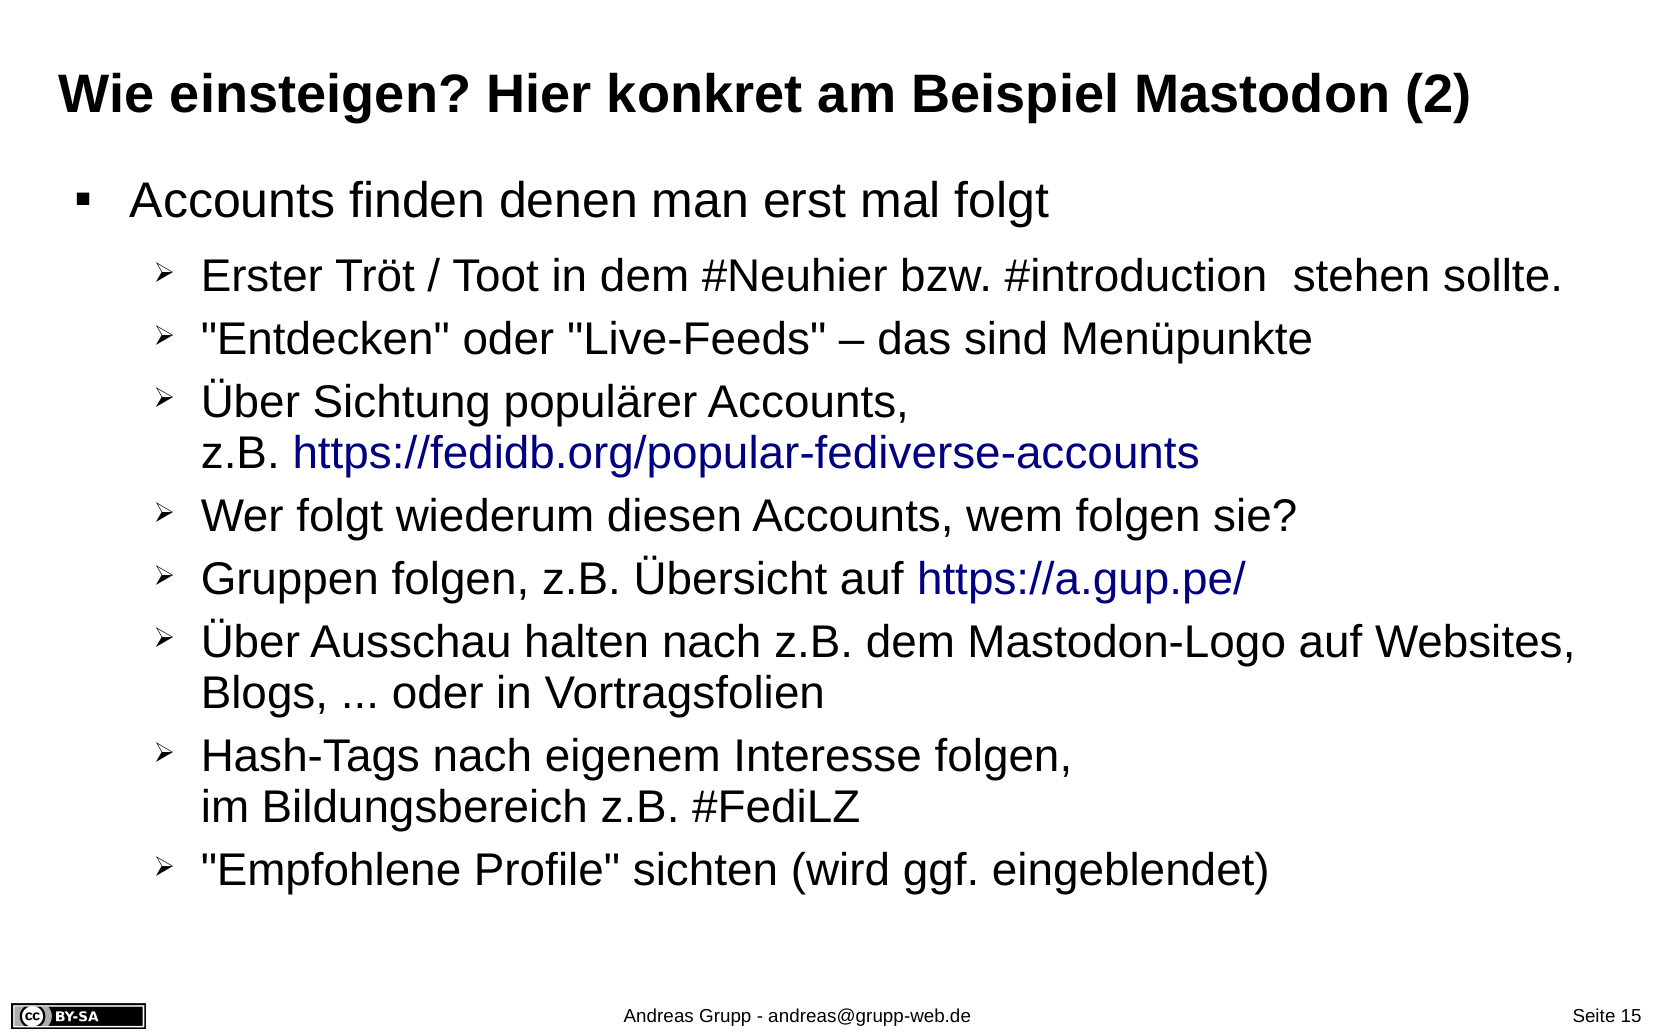

# Wie einsteigen? Hier konkret am Beispiel Mastodon (2)
Accounts finden denen man erst mal folgt
Erster Tröt / Toot in dem #Neuhier bzw. #introduction stehen sollte.
"Entdecken" oder "Live-Feeds" – das sind Menüpunkte
Über Sichtung populärer Accounts,
z.B. https://fedidb.org/popular-fediverse-accounts
Wer folgt wiederum diesen Accounts, wem folgen sie?
Gruppen folgen, z.B. Übersicht auf https://a.gup.pe/
Über Ausschau halten nach z.B. dem Mastodon-Logo auf Websites, Blogs, ... oder in Vortragsfolien
Hash-Tags nach eigenem Interesse folgen,
im Bildungsbereich z.B. #FediLZ
"Empfohlene Profile" sichten (wird ggf. eingeblendet)
Andreas Grupp - andreas@grupp-web.de
15